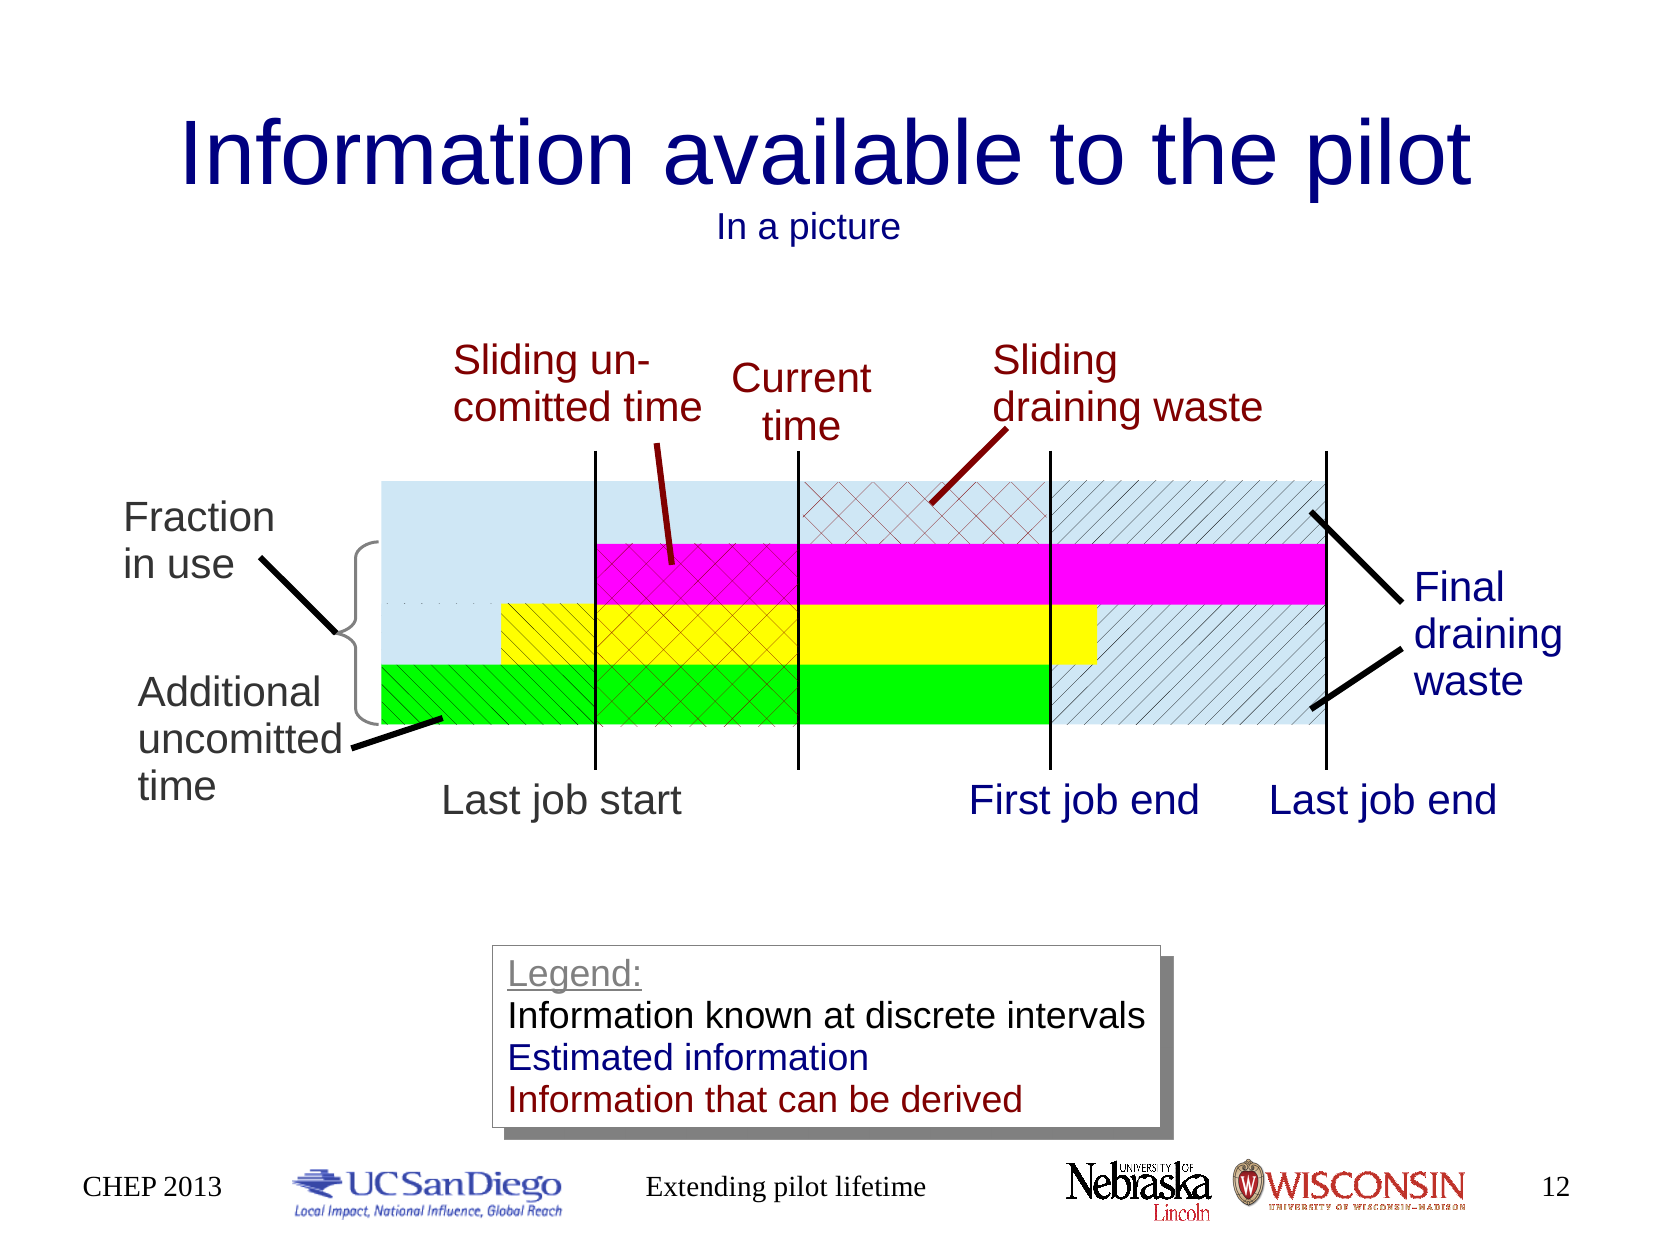

# Information available to the pilot
In a picture
Legend:
Information known at discrete intervals
Estimated information
Information that can be derived
CHEP 2013
Extending pilot lifetime
12